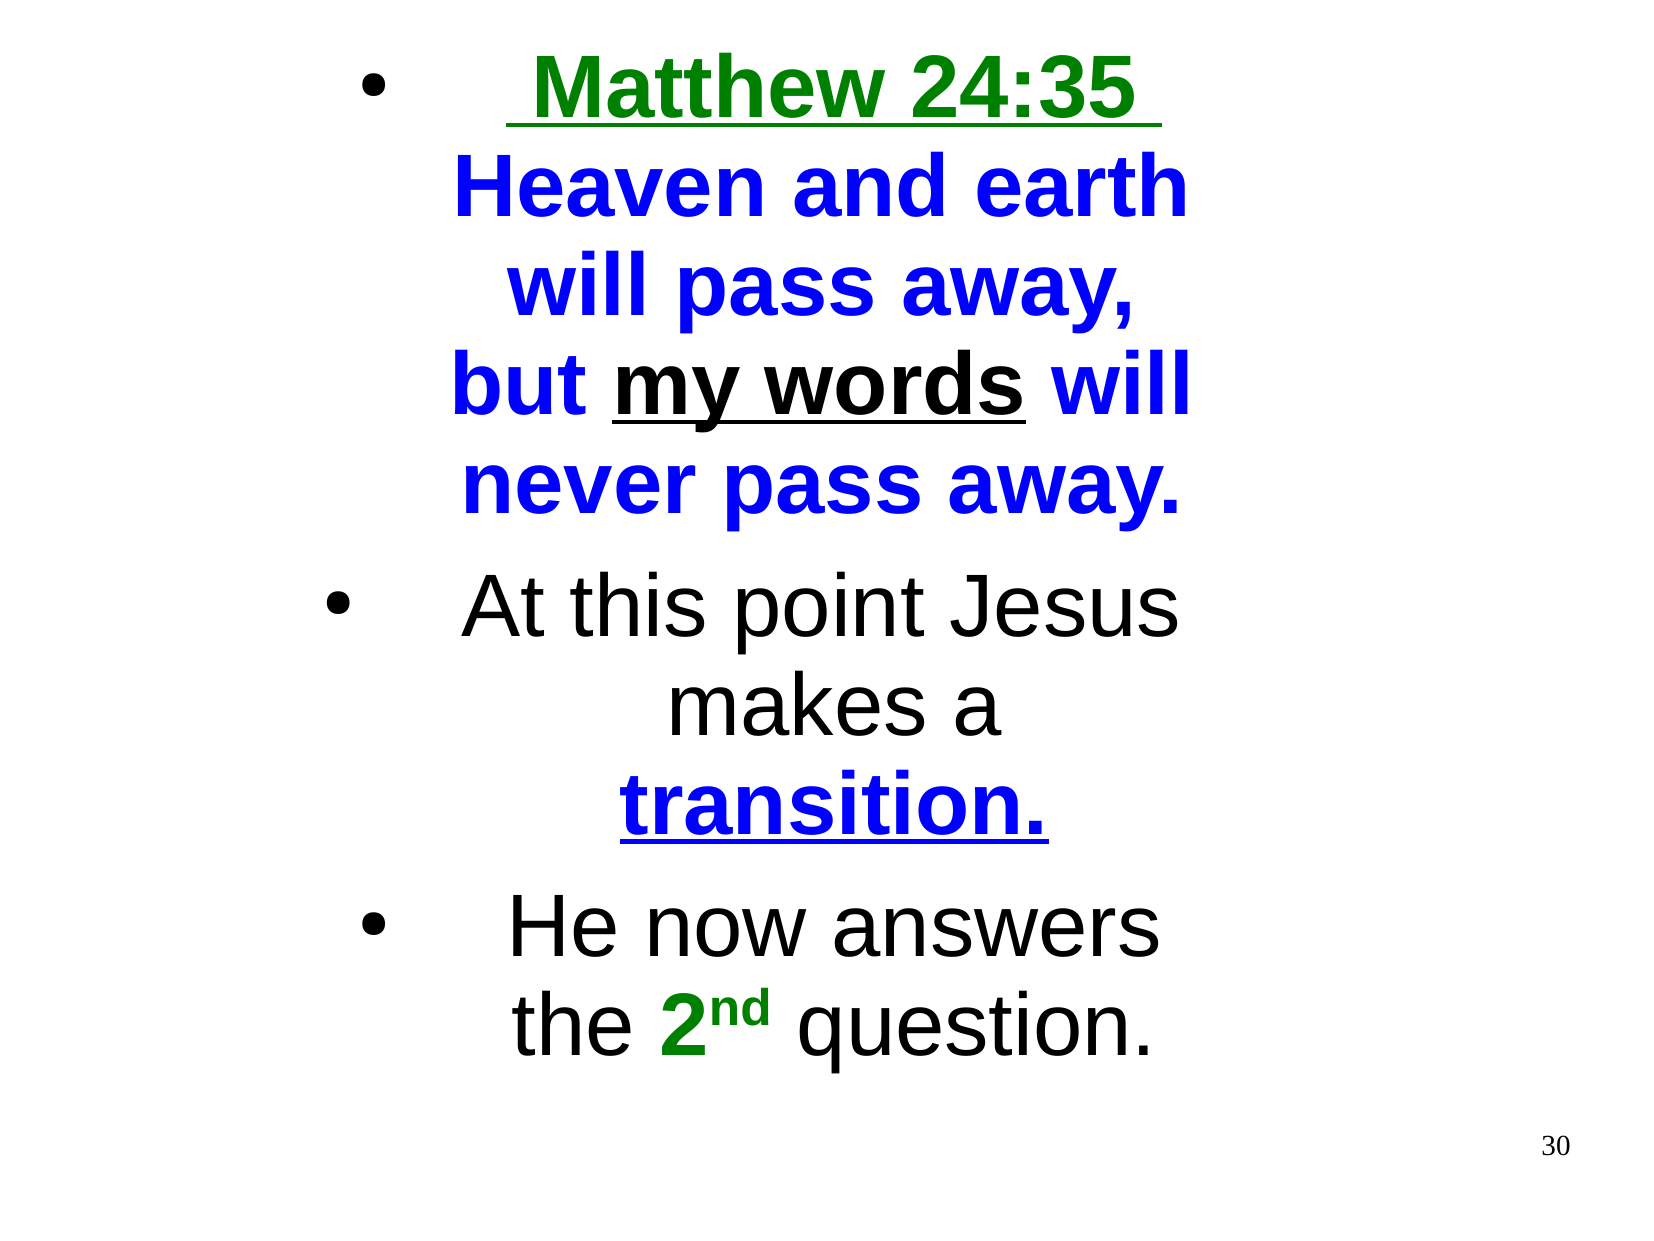

# Matthew 24:35 Heaven and earth will pass away, but my words will never pass away.
At this point Jesus
makes a
transition.
He now answers
the 2nd question.
30